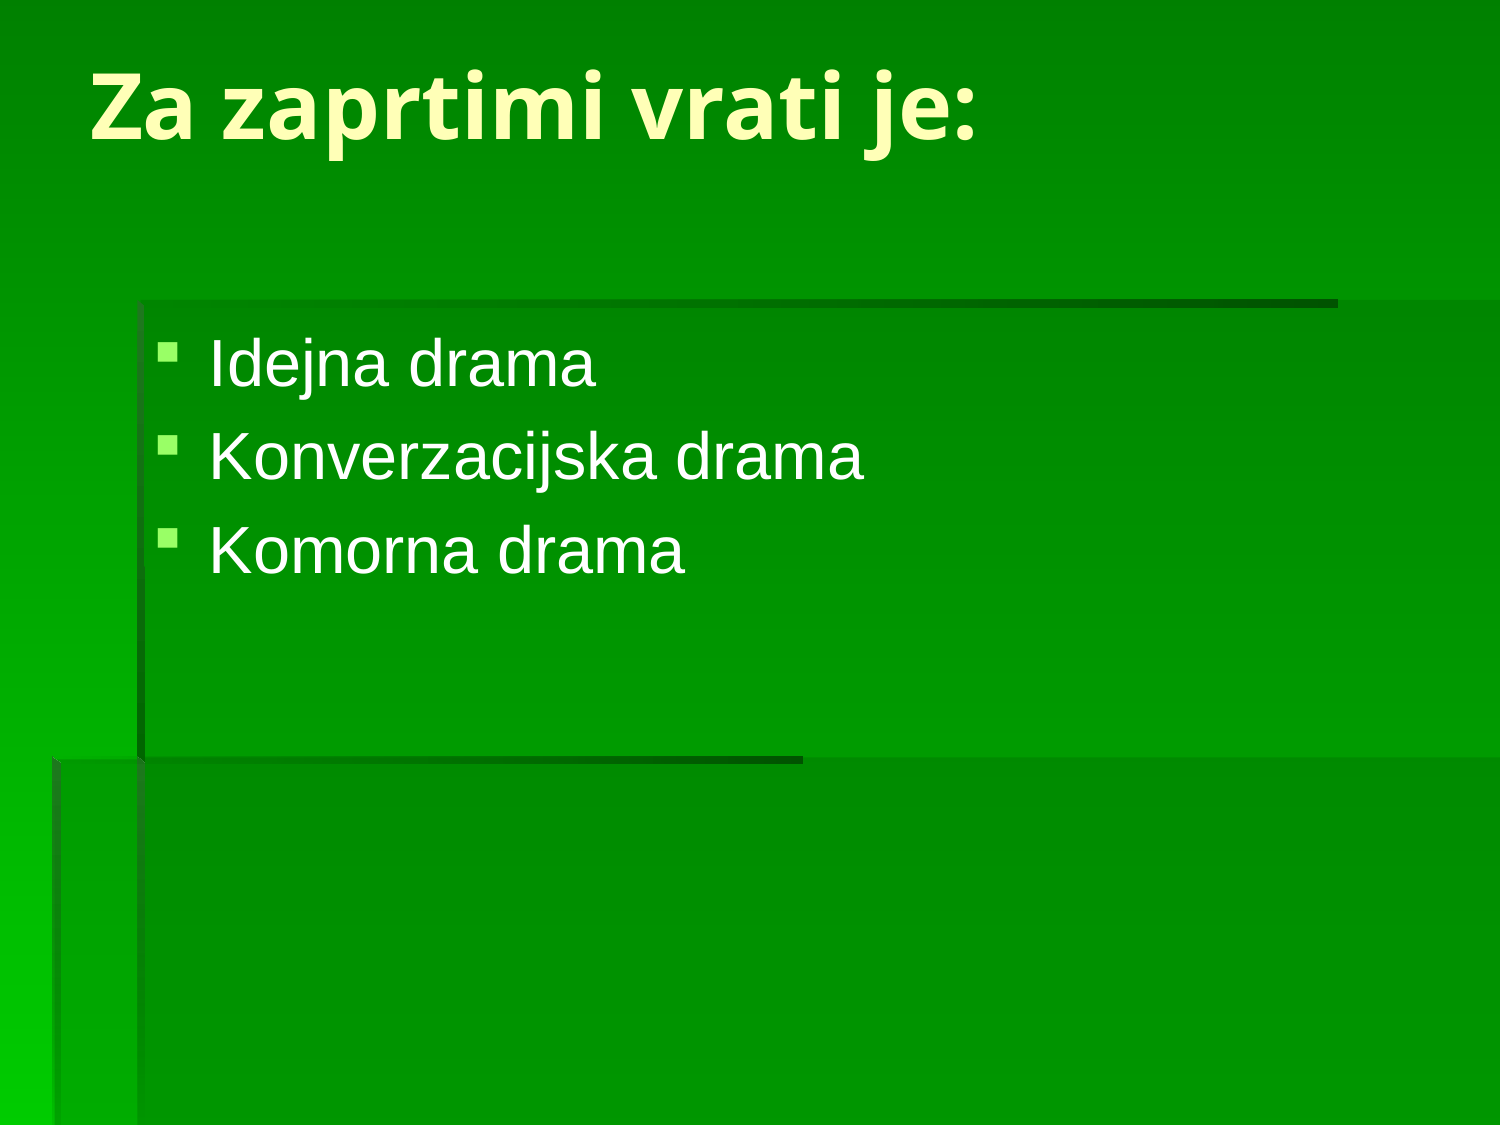

# Za zaprtimi vrati je:
Idejna drama
Konverzacijska drama
Komorna drama